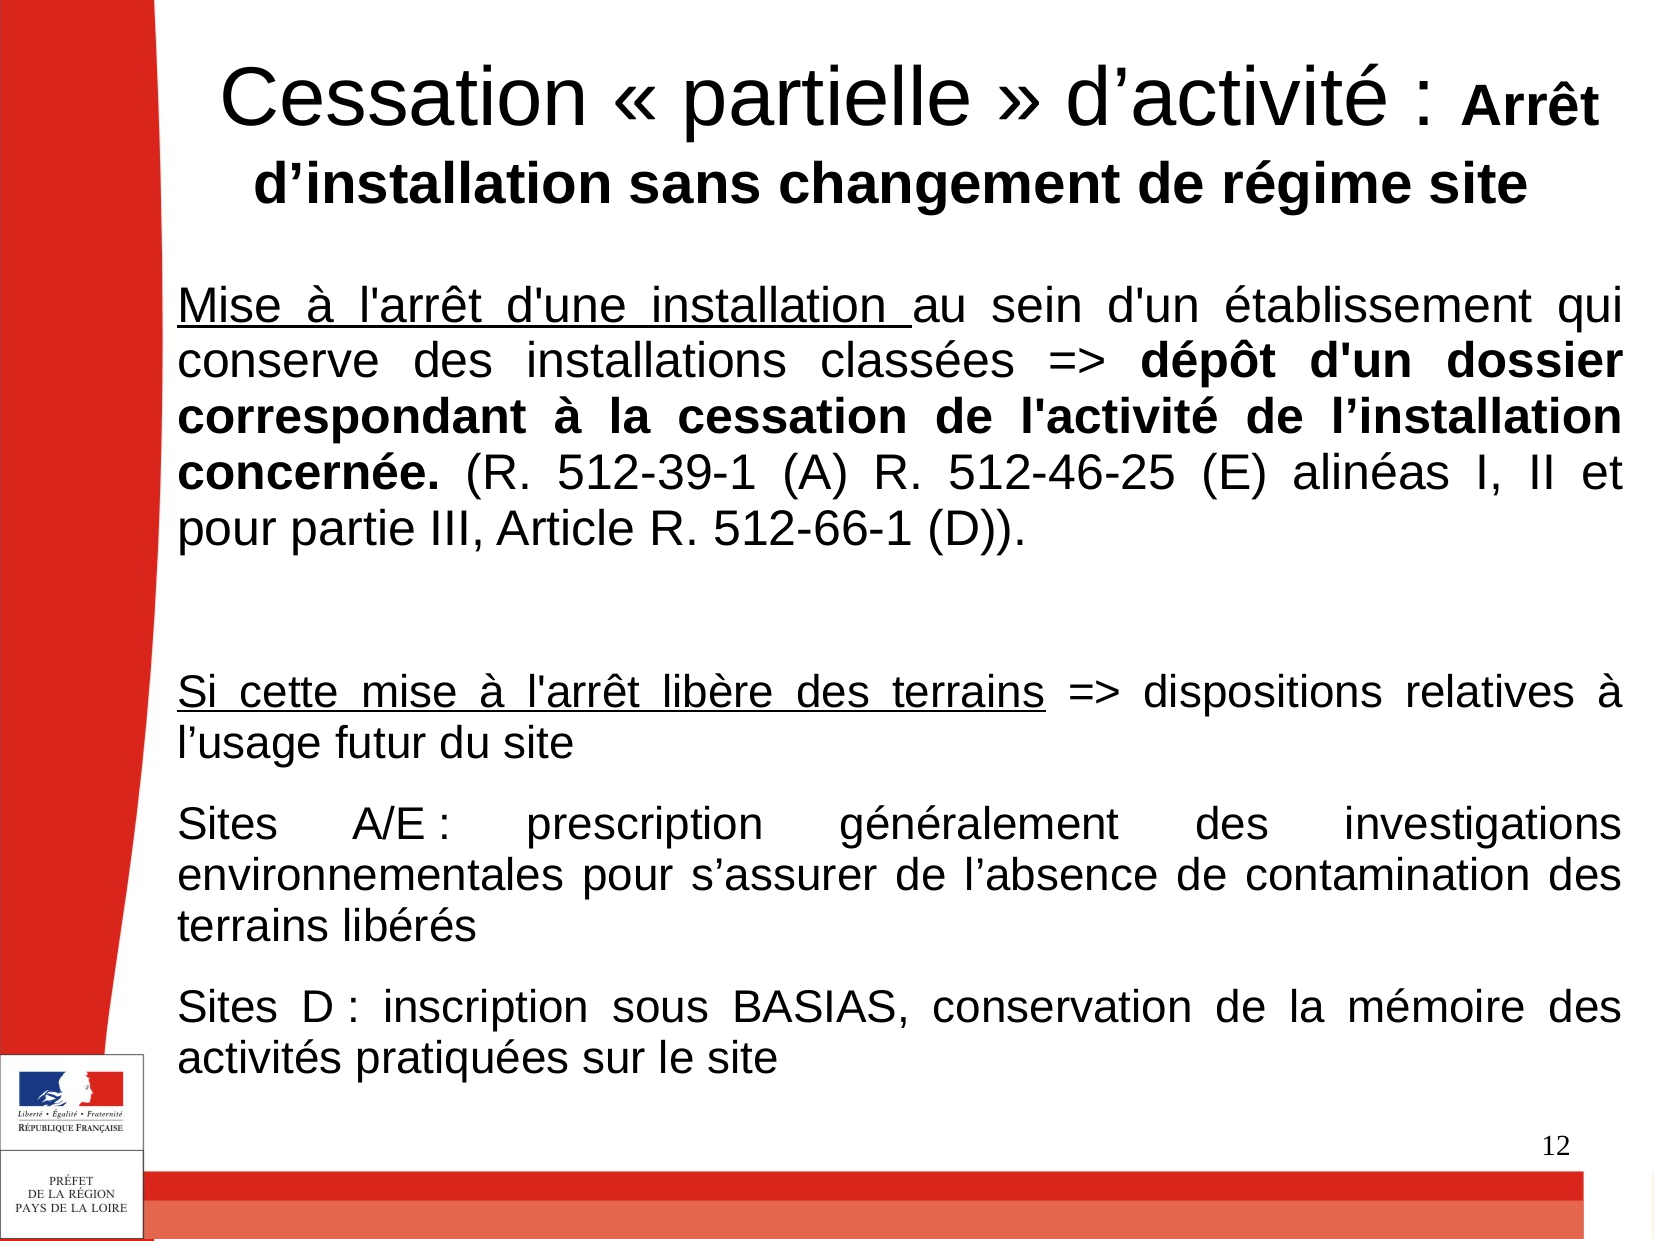

Cessation « partielle » d’activité : Arrêt d’installation sans changement de régime site
# Mise à l'arrêt d'une installation au sein d'un établissement qui conserve des installations classées => dépôt d'un dossier correspondant à la cessation de l'activité de l’installation concernée. (R. 512-39-1 (A) R. 512-46-25 (E) alinéas I, II et pour partie III, Article R. 512-66-1 (D)).
Si cette mise à l'arrêt libère des terrains => dispositions relatives à l’usage futur du site
Sites A/E : prescription généralement des investigations environnementales pour s’assurer de l’absence de contamination des terrains libérés
Sites D : inscription sous BASIAS, conservation de la mémoire des activités pratiquées sur le site
12